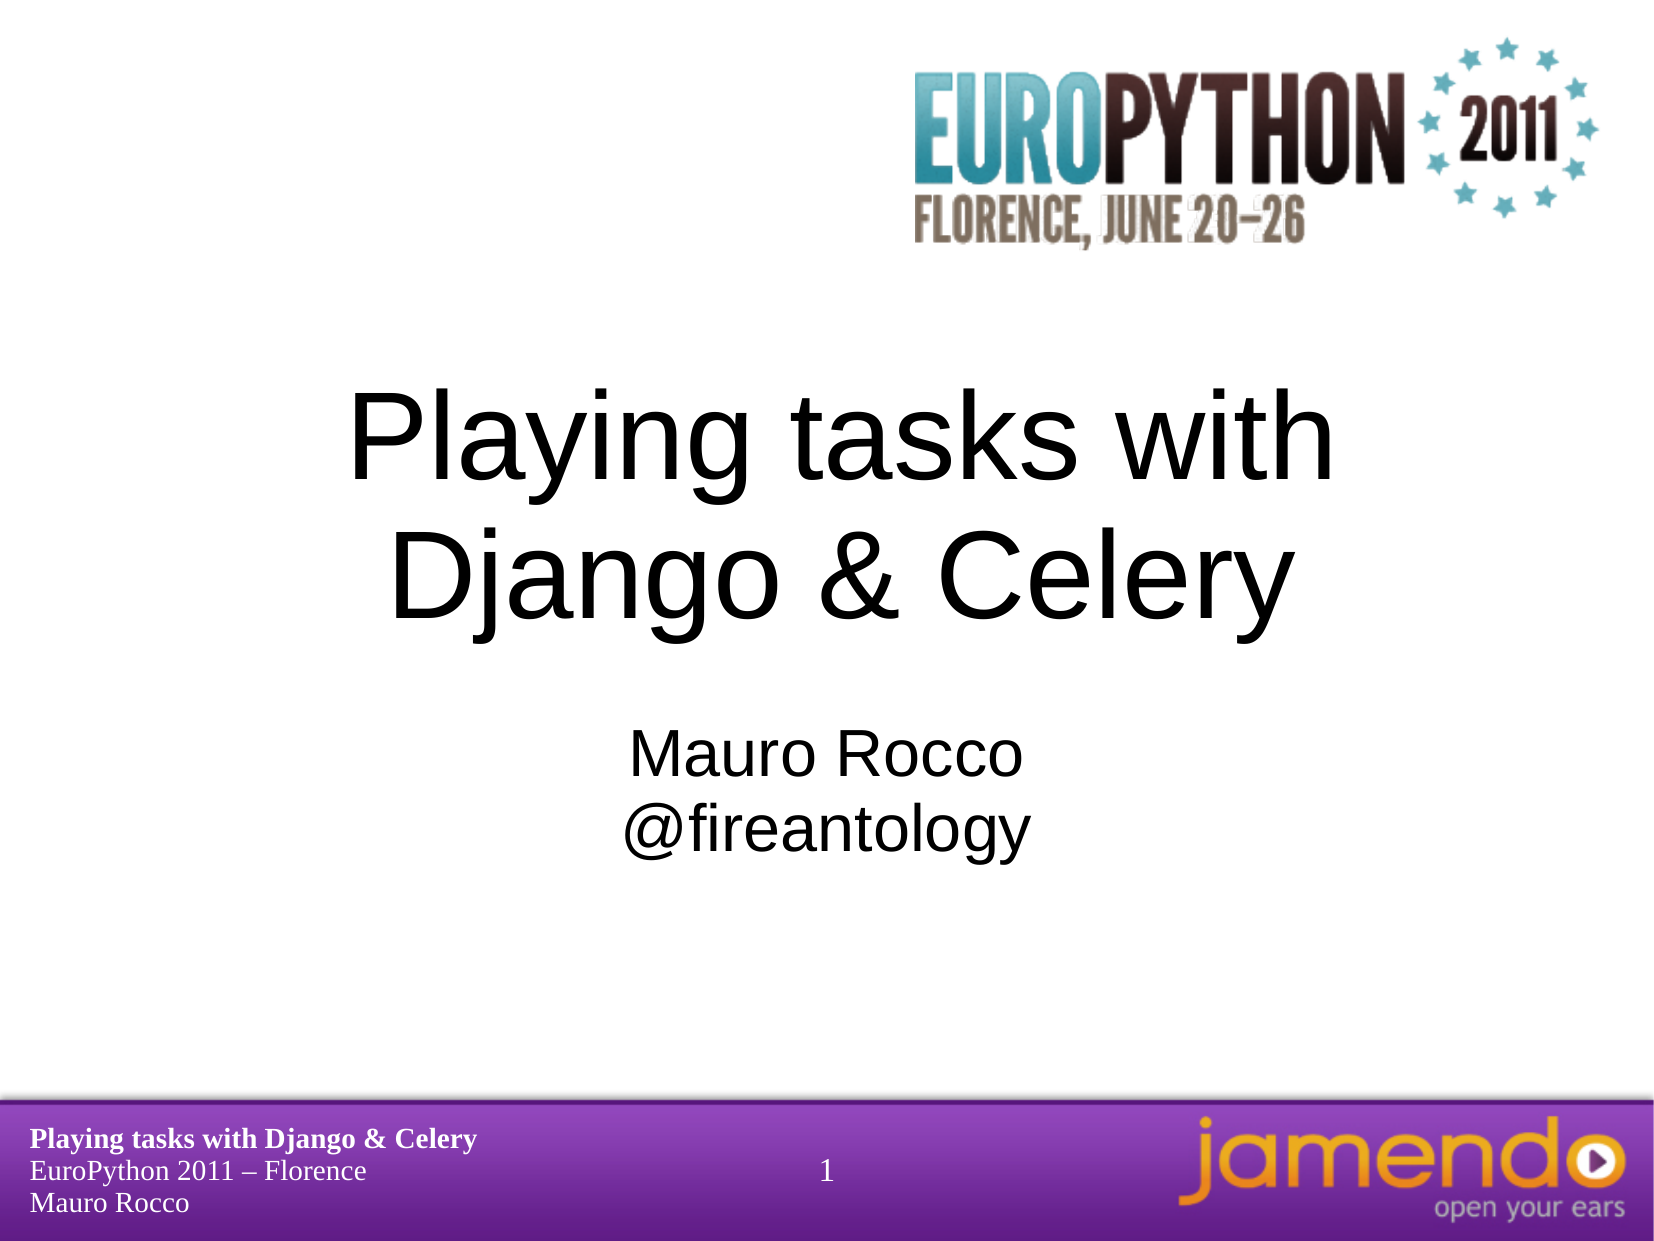

Playing tasks with Django & Celery
Mauro Rocco
@fireantology
1